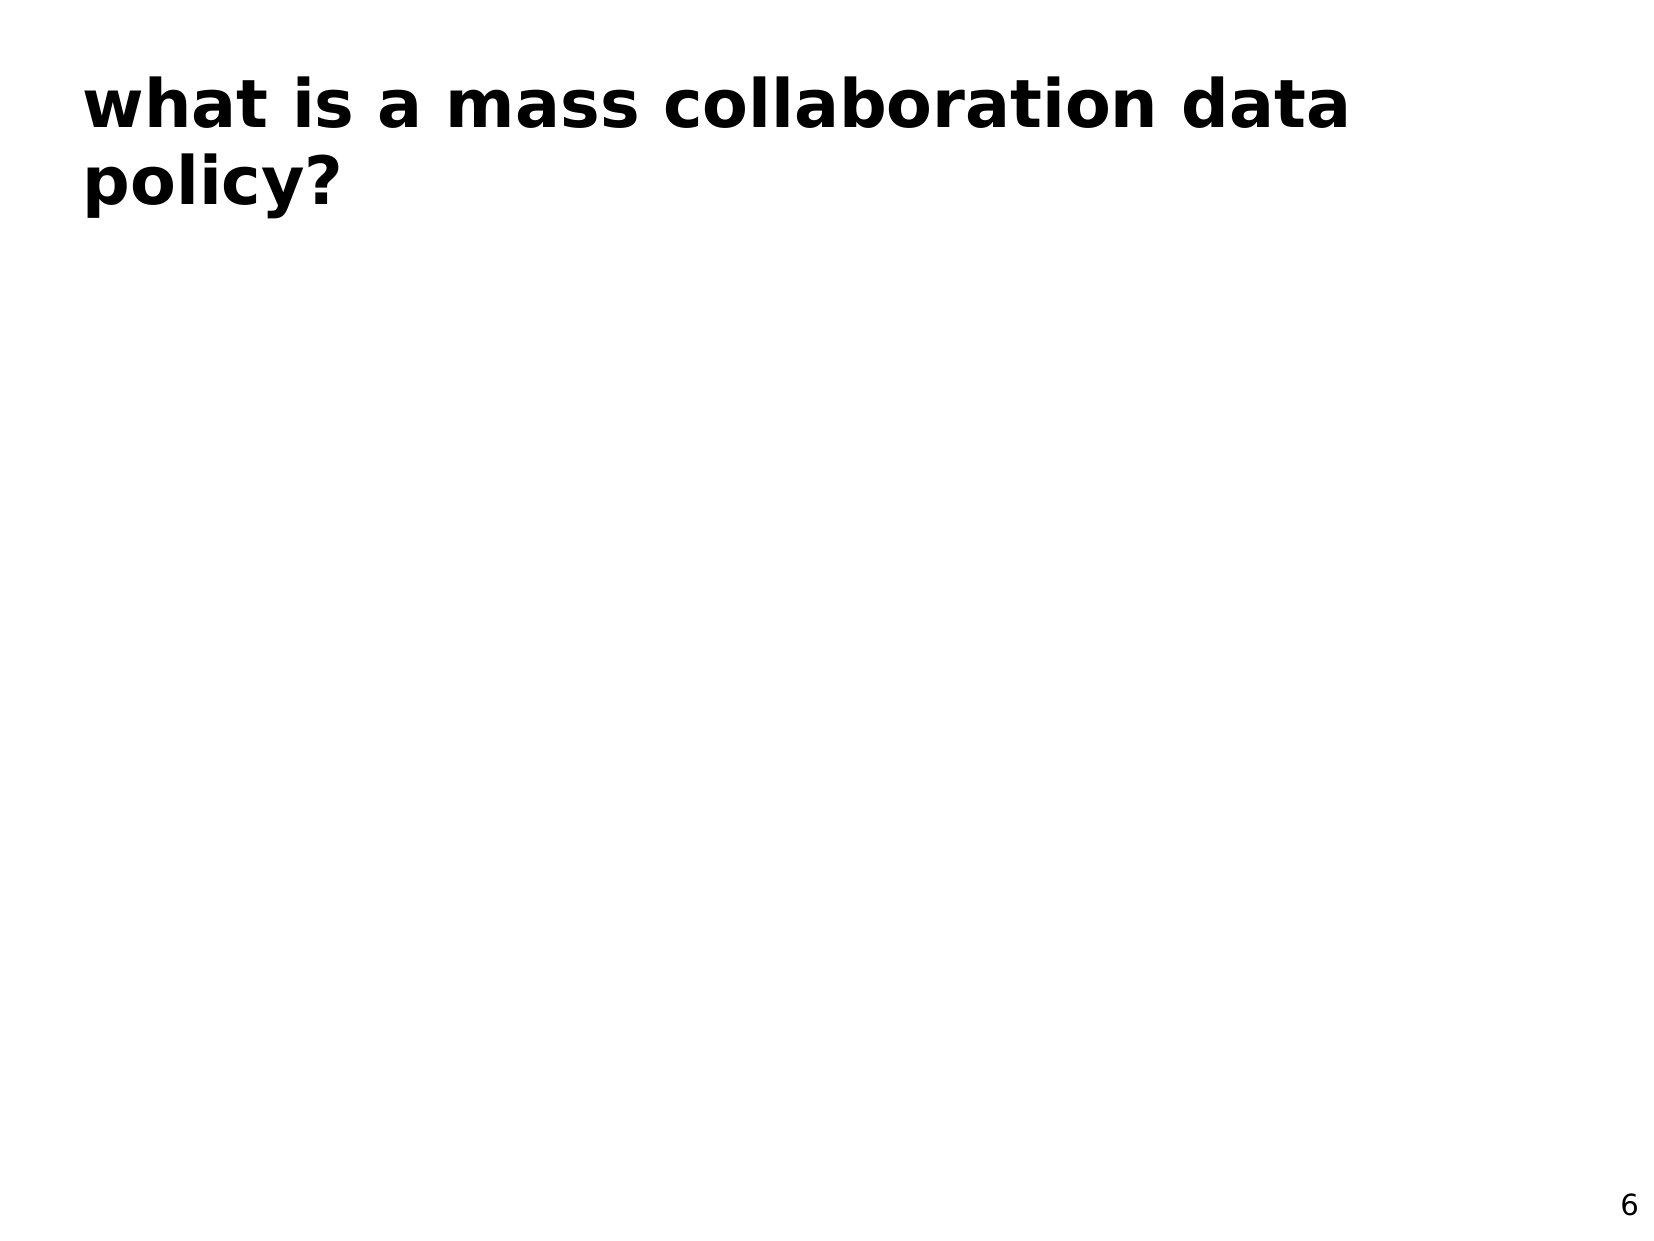

# what is a mass collaboration data policy?